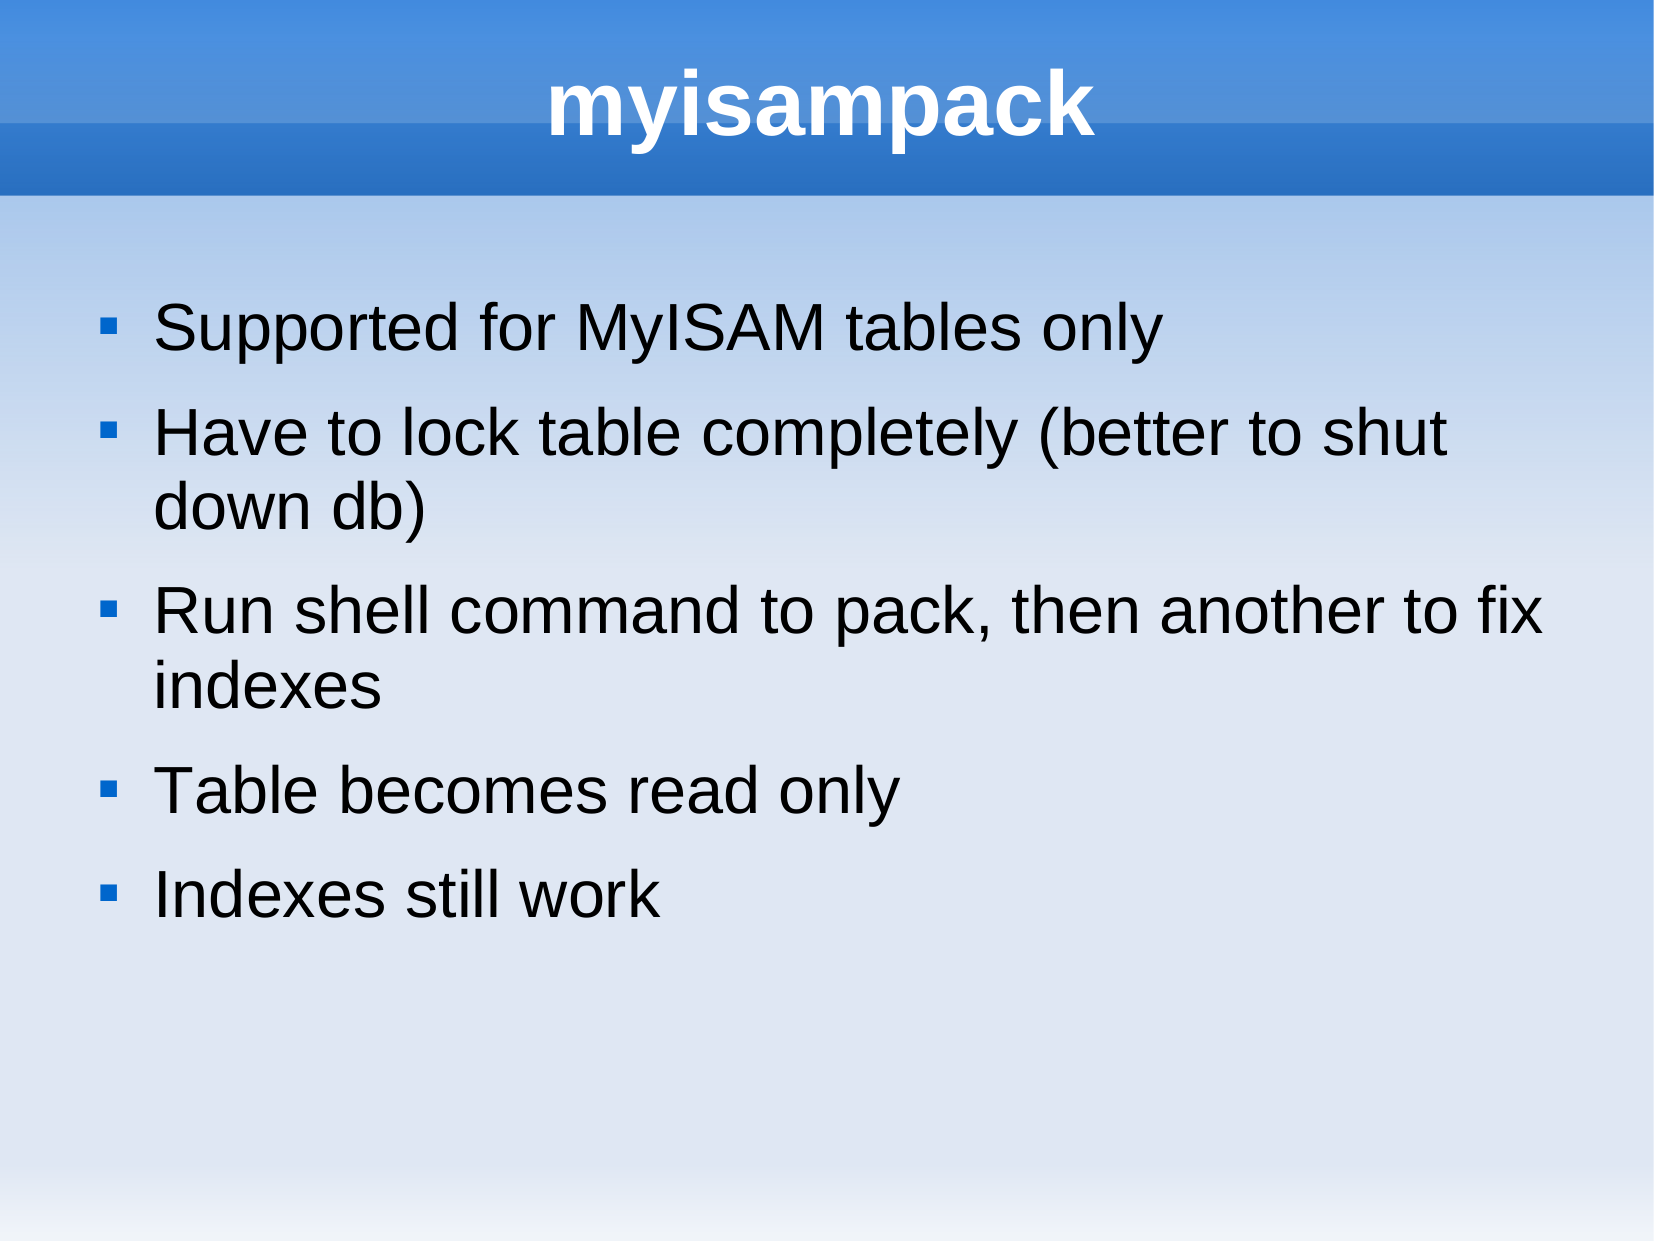

# myisampack
Supported for MyISAM tables only
Have to lock table completely (better to shut down db)
Run shell command to pack, then another to fix indexes
Table becomes read only
Indexes still work